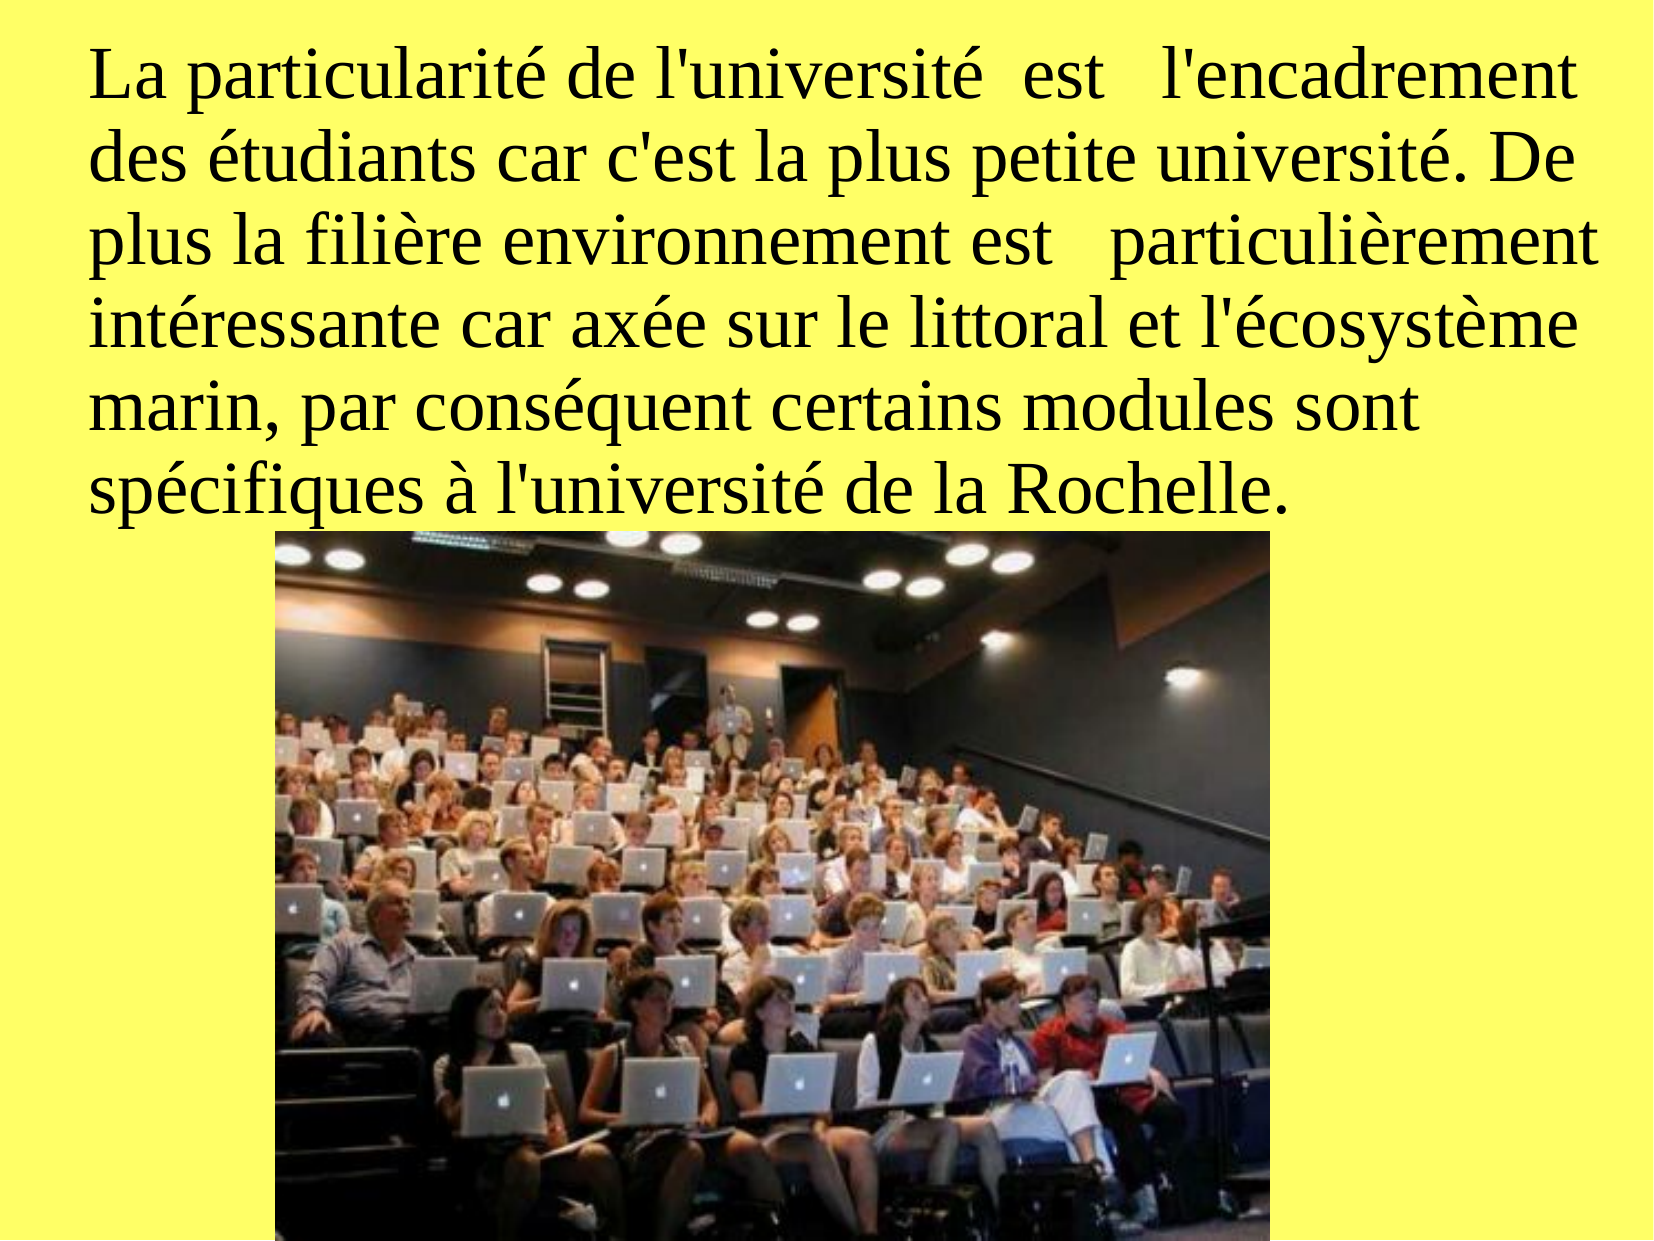

# La particularité de l'université est l'encadrement des étudiants car c'est la plus petite université. De plus la filière environnement est particulièrement intéressante car axée sur le littoral et l'écosystème marin, par conséquent certains modules sont spécifiques à l'université de la Rochelle.